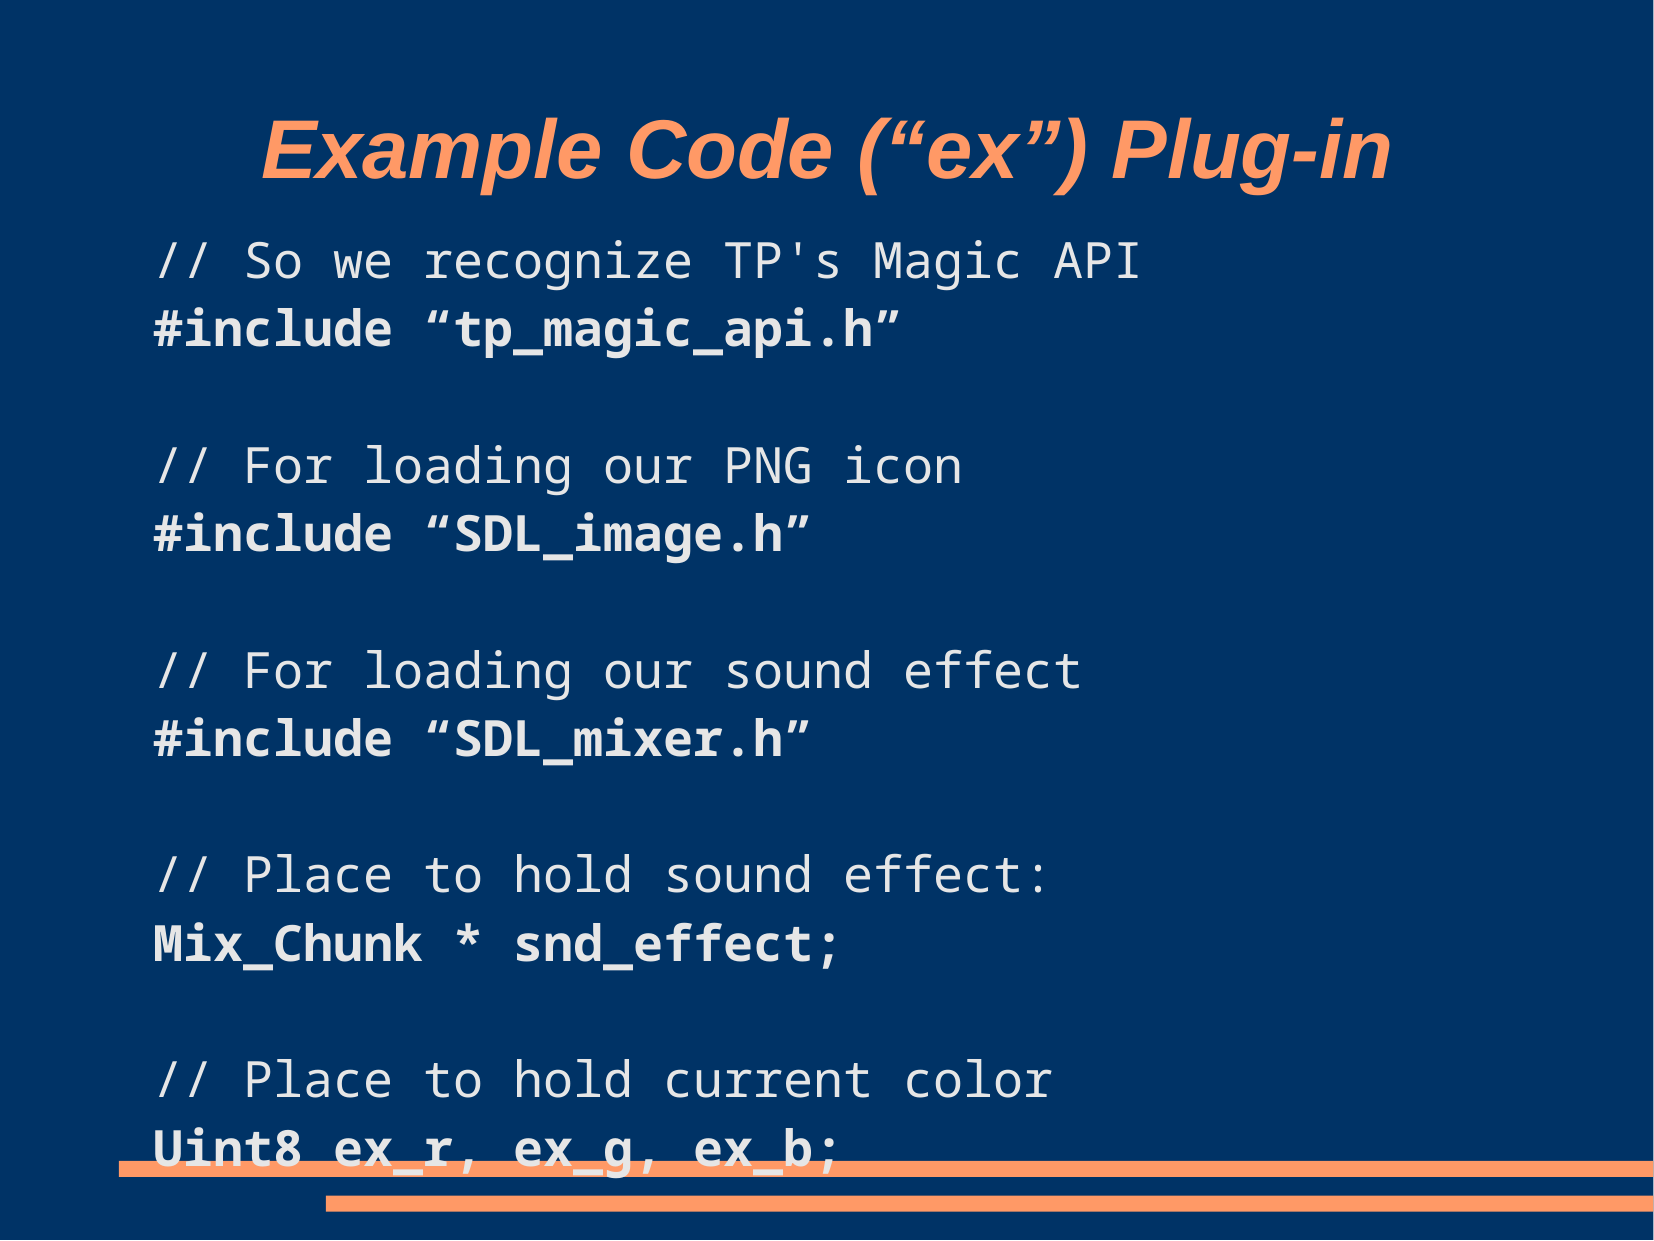

# Example Code (“ex”) Plug-in
// So we recognize TP's Magic API
#include “tp_magic_api.h”
// For loading our PNG icon
#include “SDL_image.h”
// For loading our sound effect
#include “SDL_mixer.h”
// Place to hold sound effect:
Mix_Chunk * snd_effect;
// Place to hold current color
Uint8 ex_r, ex_g, ex_b;